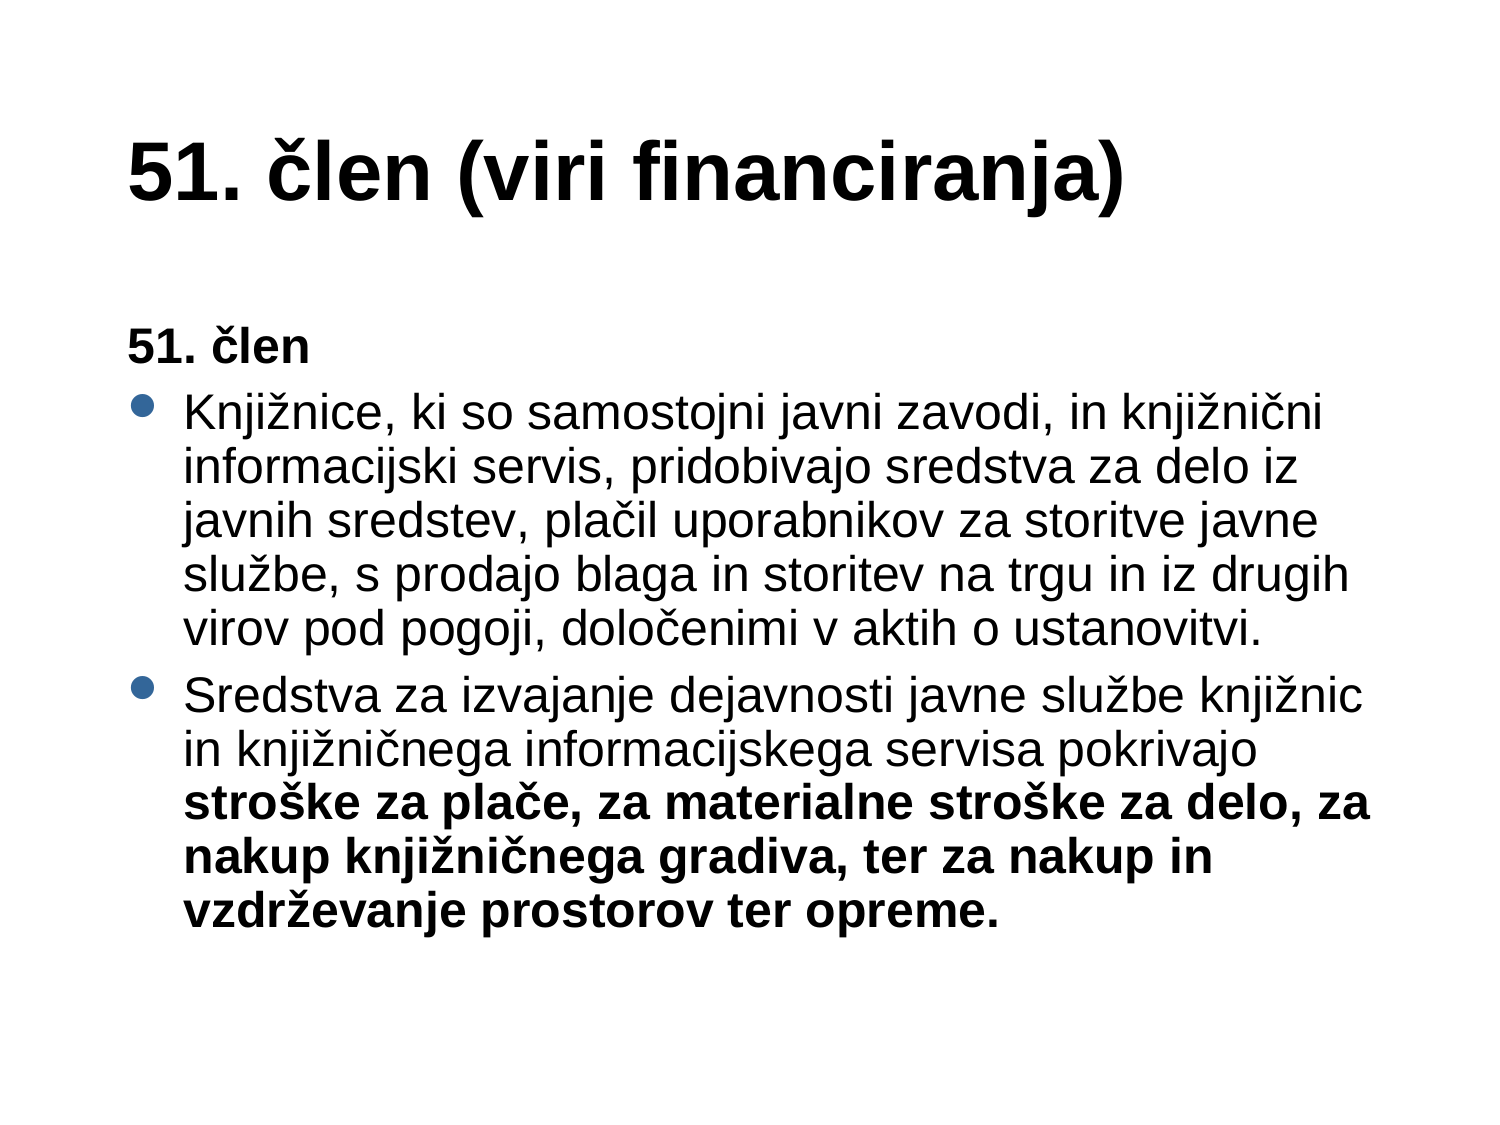

# 51. člen (viri financiranja)
51. člen
Knjižnice, ki so samostojni javni zavodi, in knjižnični informacijski servis, pridobivajo sredstva za delo iz javnih sredstev, plačil uporabnikov za storitve javne službe, s prodajo blaga in storitev na trgu in iz drugih virov pod pogoji, določenimi v aktih o ustanovitvi.
Sredstva za izvajanje dejavnosti javne službe knjižnic in knjižničnega informacijskega servisa pokrivajo stroške za plače, za materialne stroške za delo, za nakup knjižničnega gradiva, ter za nakup in vzdrževanje prostorov ter opreme.
Primoz Juznic, BINK, FF, Univerza v Ljubljani